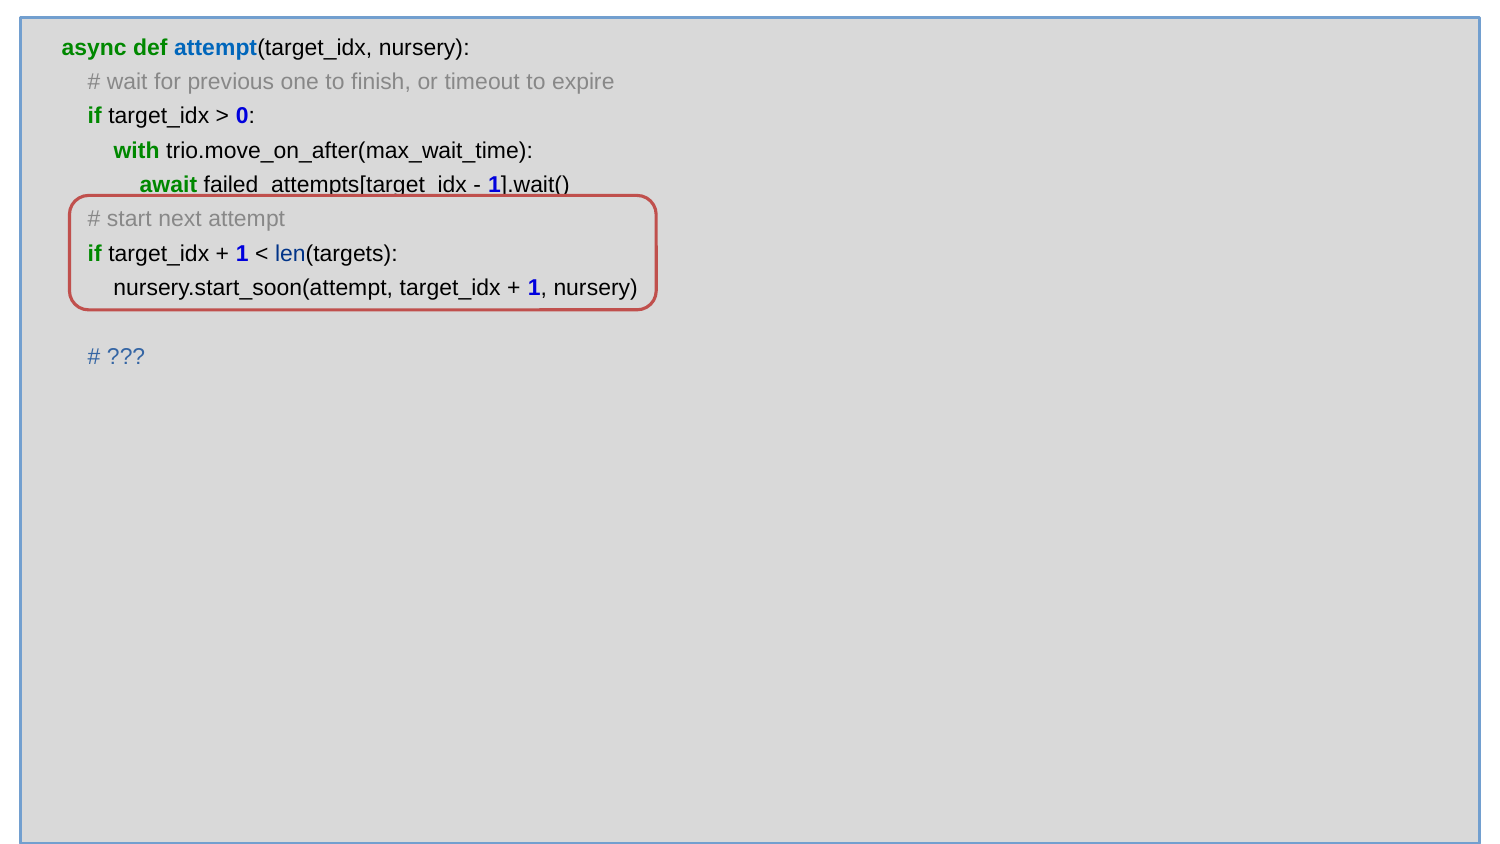

async def attempt(target_idx, nursery):
 # wait for previous one to finish, or timeout to expire
 if target_idx > 0:
 with trio.move_on_after(max_wait_time):
 await failed_attempts[target_idx - 1].wait()
 # start next attempt
 if target_idx + 1 < len(targets):
 nursery.start_soon(attempt, target_idx + 1, nursery)
 # ???